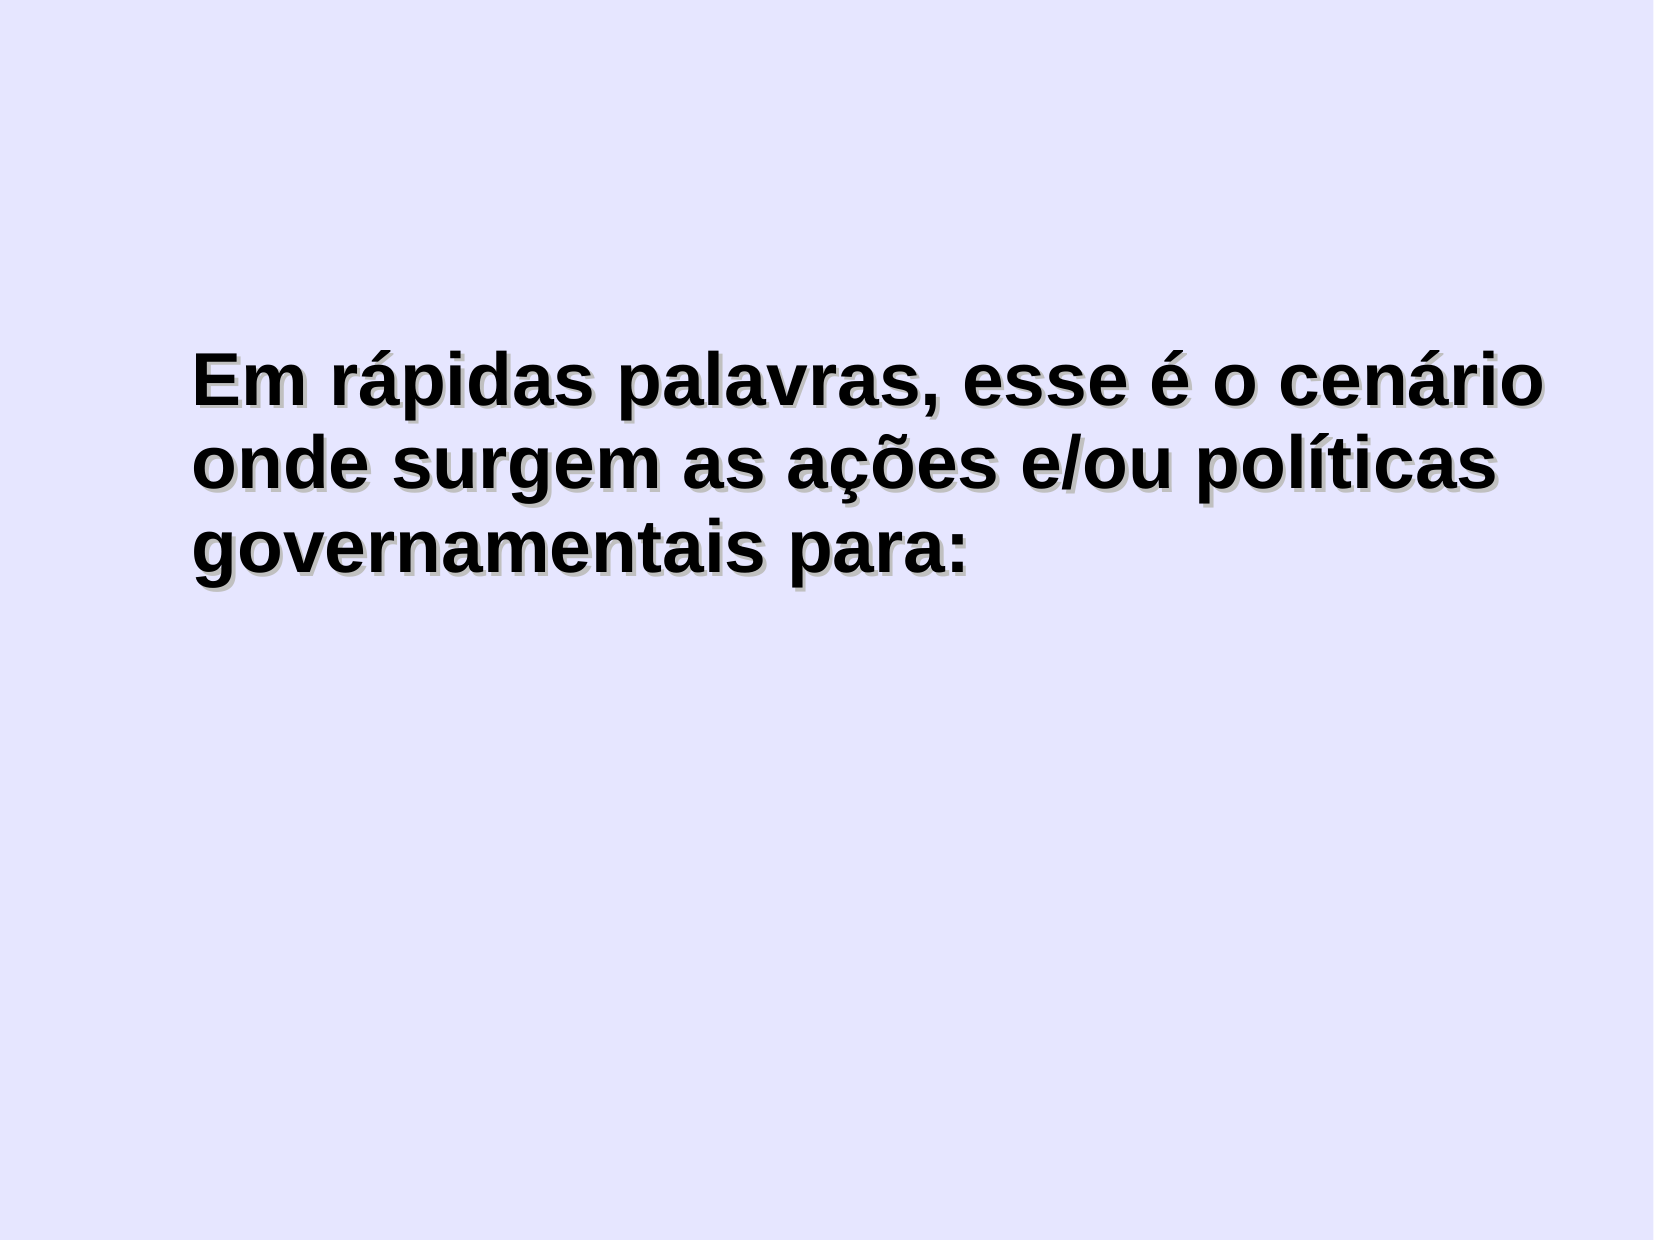

Em rápidas palavras, esse é o cenário
onde surgem as ações e/ou políticas
governamentais para: